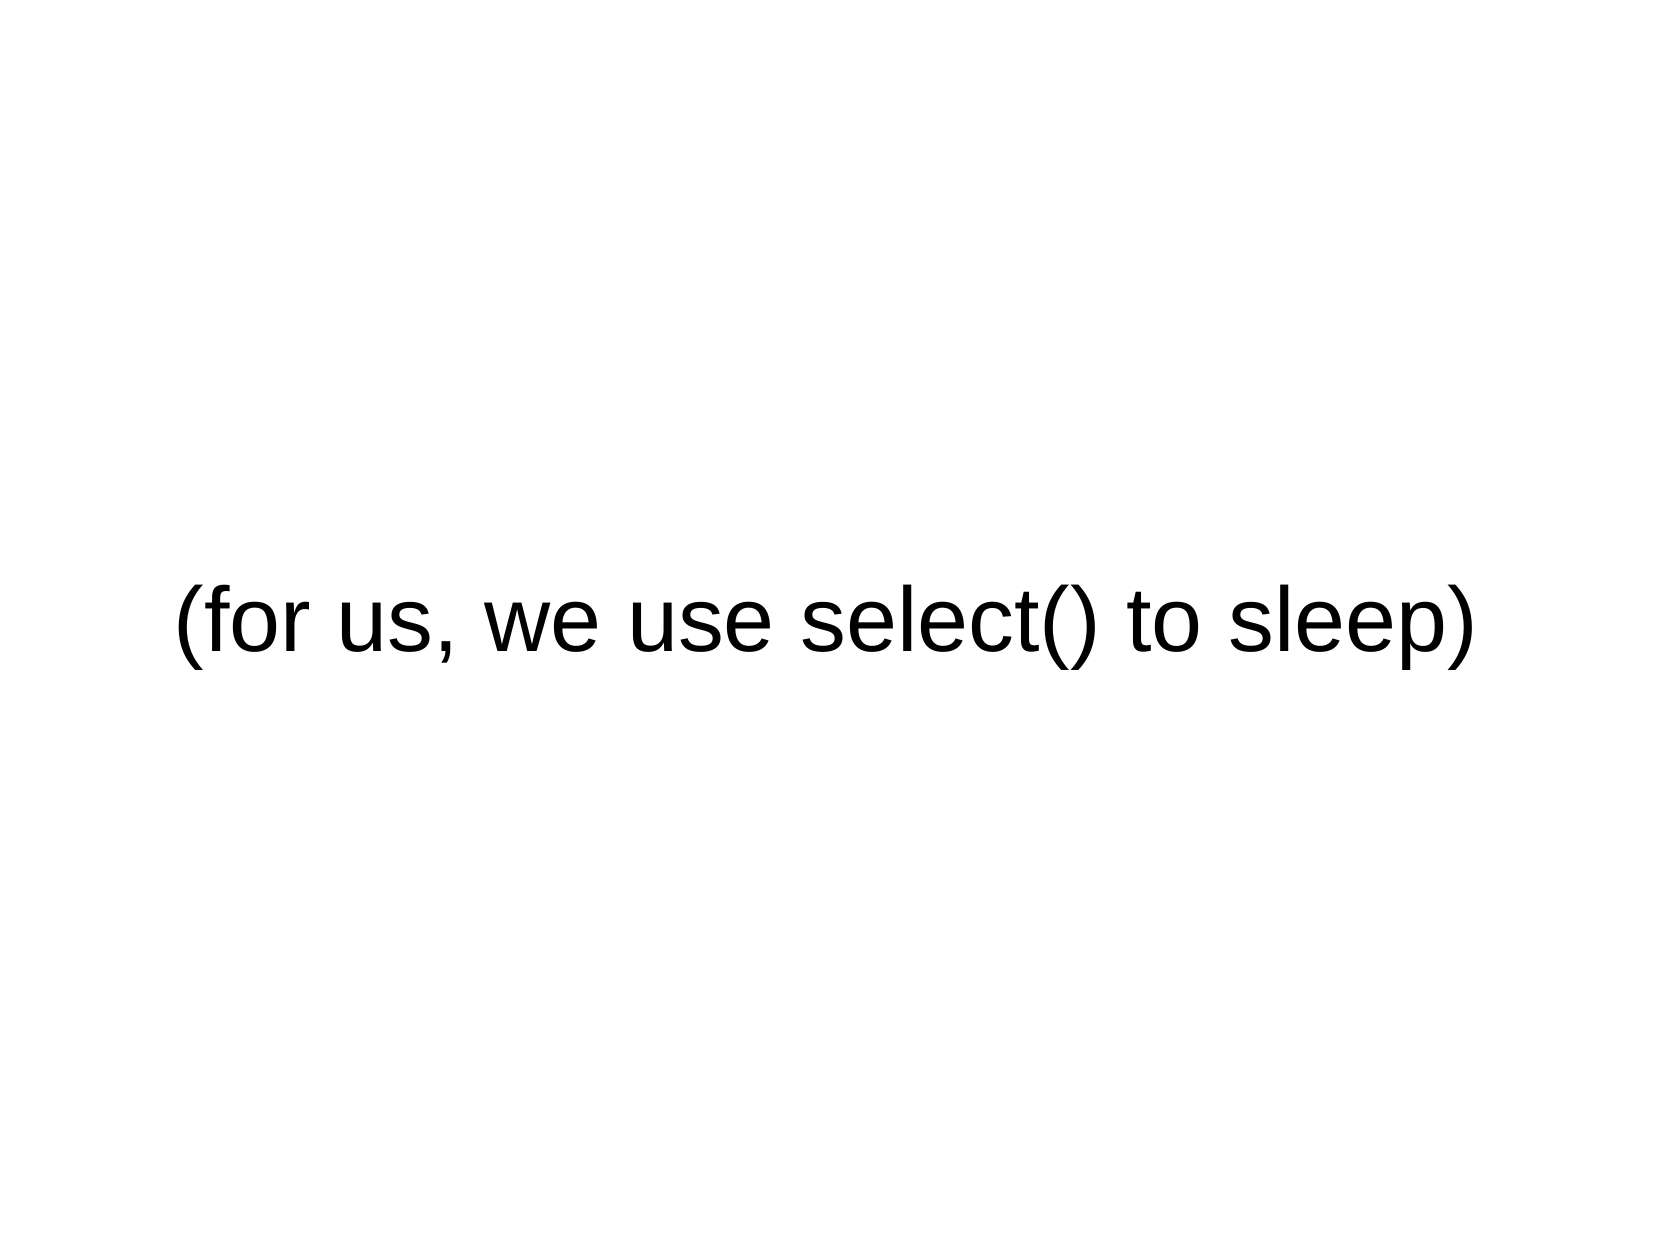

# (for us, we use select() to sleep)